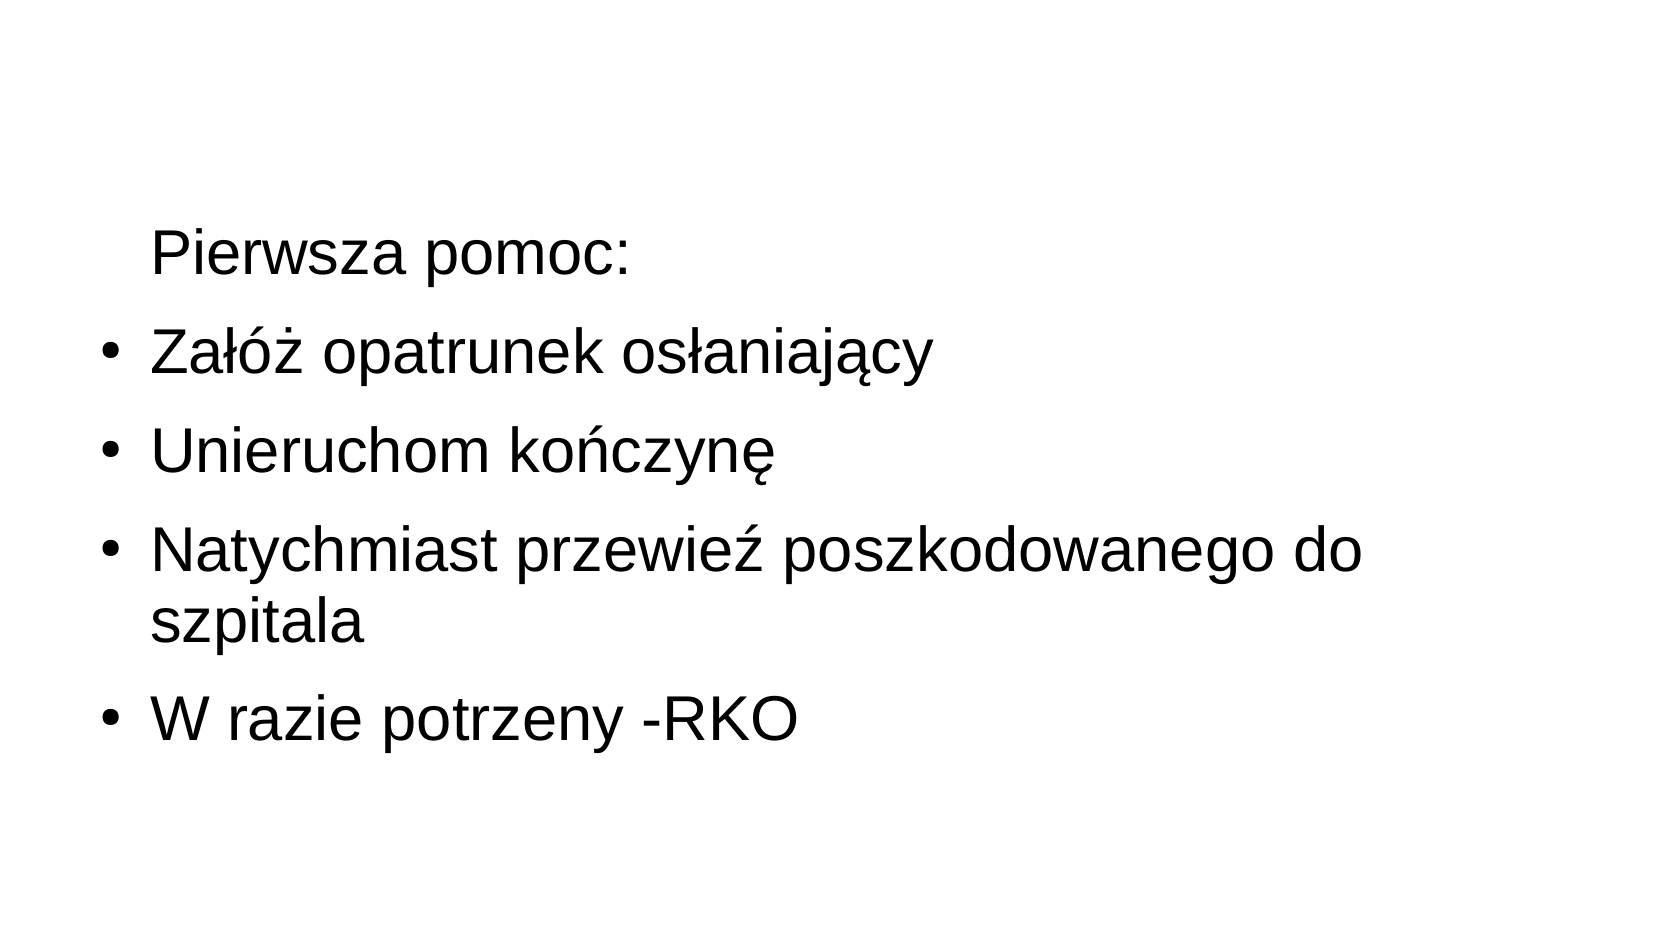

#
Pierwsza pomoc:
Załóż opatrunek osłaniający
Unieruchom kończynę
Natychmiast przewieź poszkodowanego do szpitala
W razie potrzeny -RKO